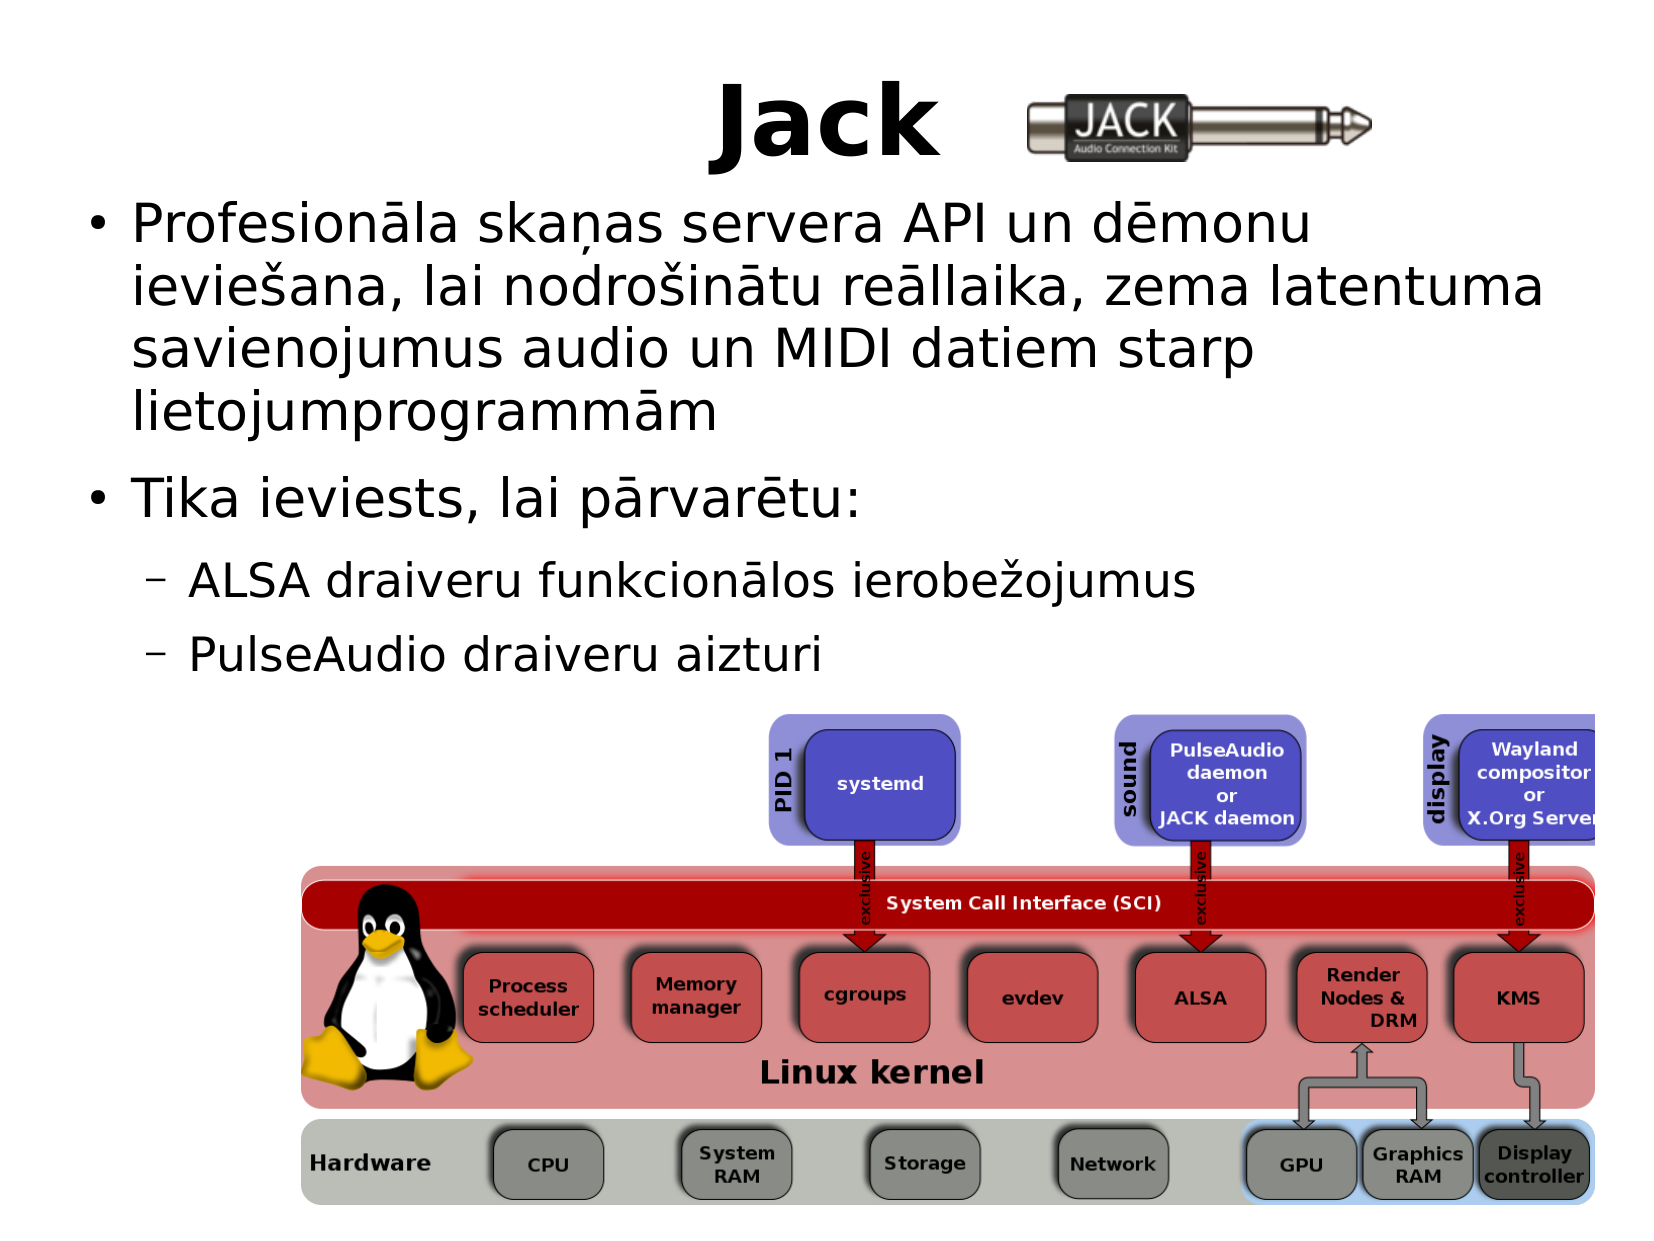

# Jack
Profesionāla skaņas servera API un dēmonu ieviešana, lai nodrošinātu reāllaika, zema latentuma savienojumus audio un MIDI datiem starp lietojumprogrammām
Tika ieviests, lai pārvarētu:
ALSA draiveru funkcionālos ierobežojumus
PulseAudio draiveru aizturi